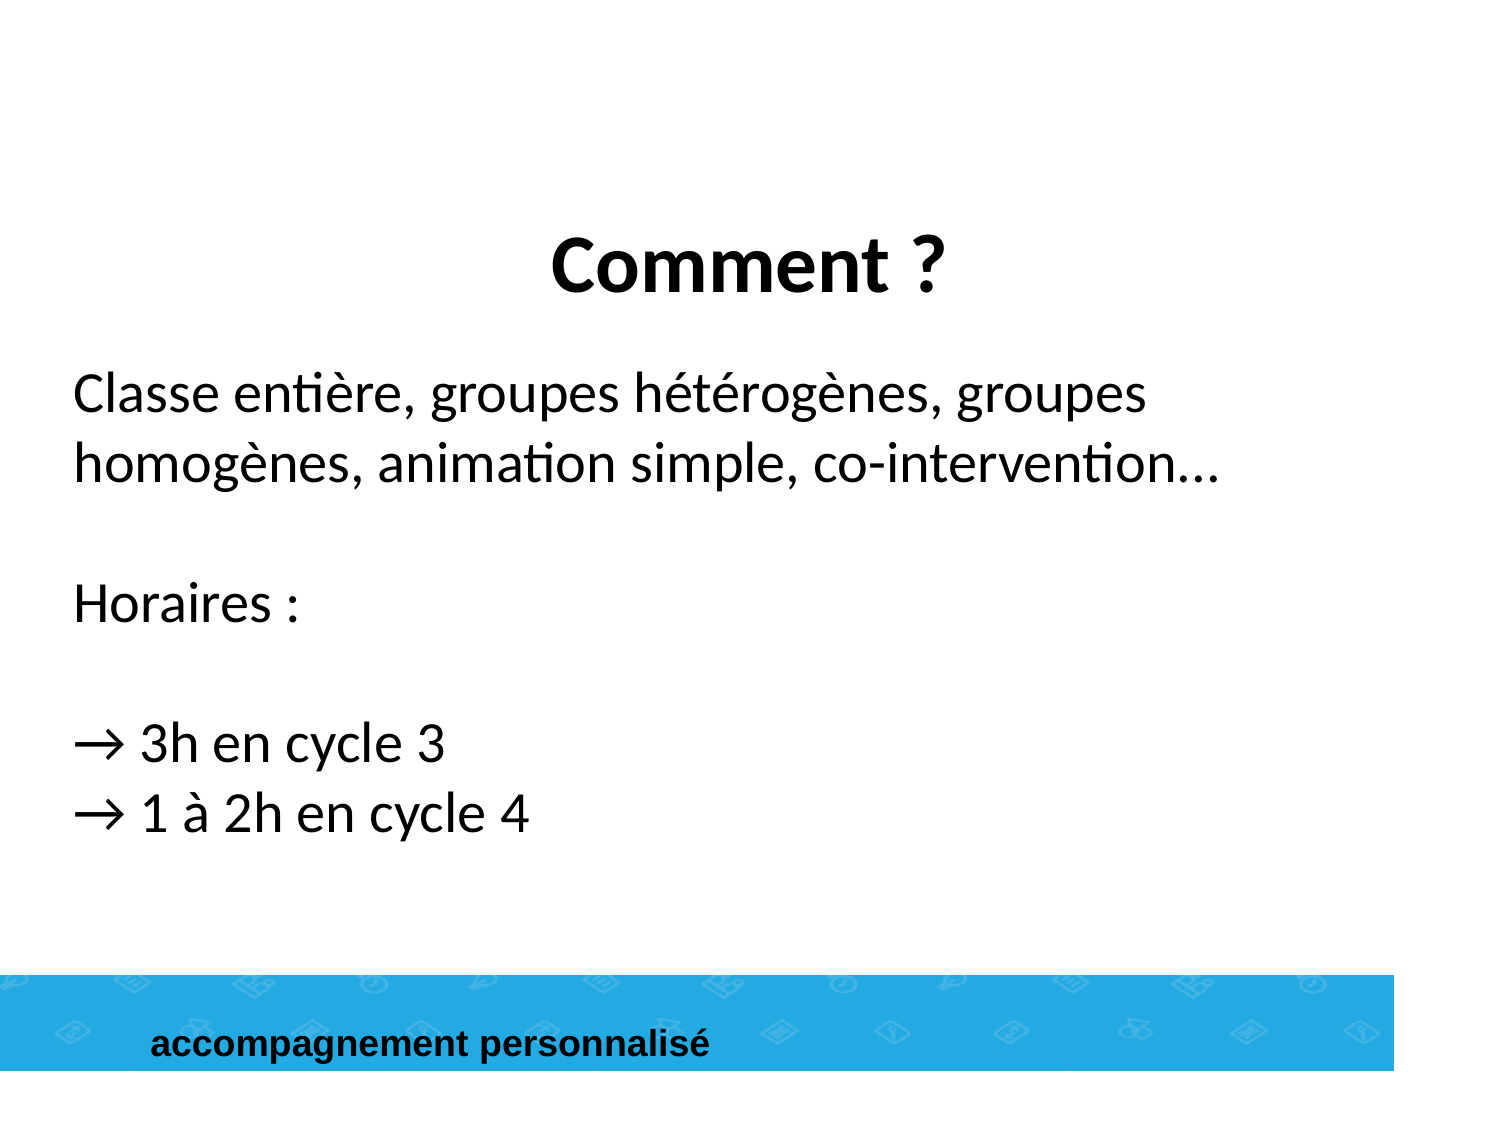

# Comment ?
Classe entière, groupes hétérogènes, groupes homogènes, animation simple, co-intervention...
Horaires :
→ 3h en cycle 3
→ 1 à 2h en cycle 4
accompagnement personnalisé